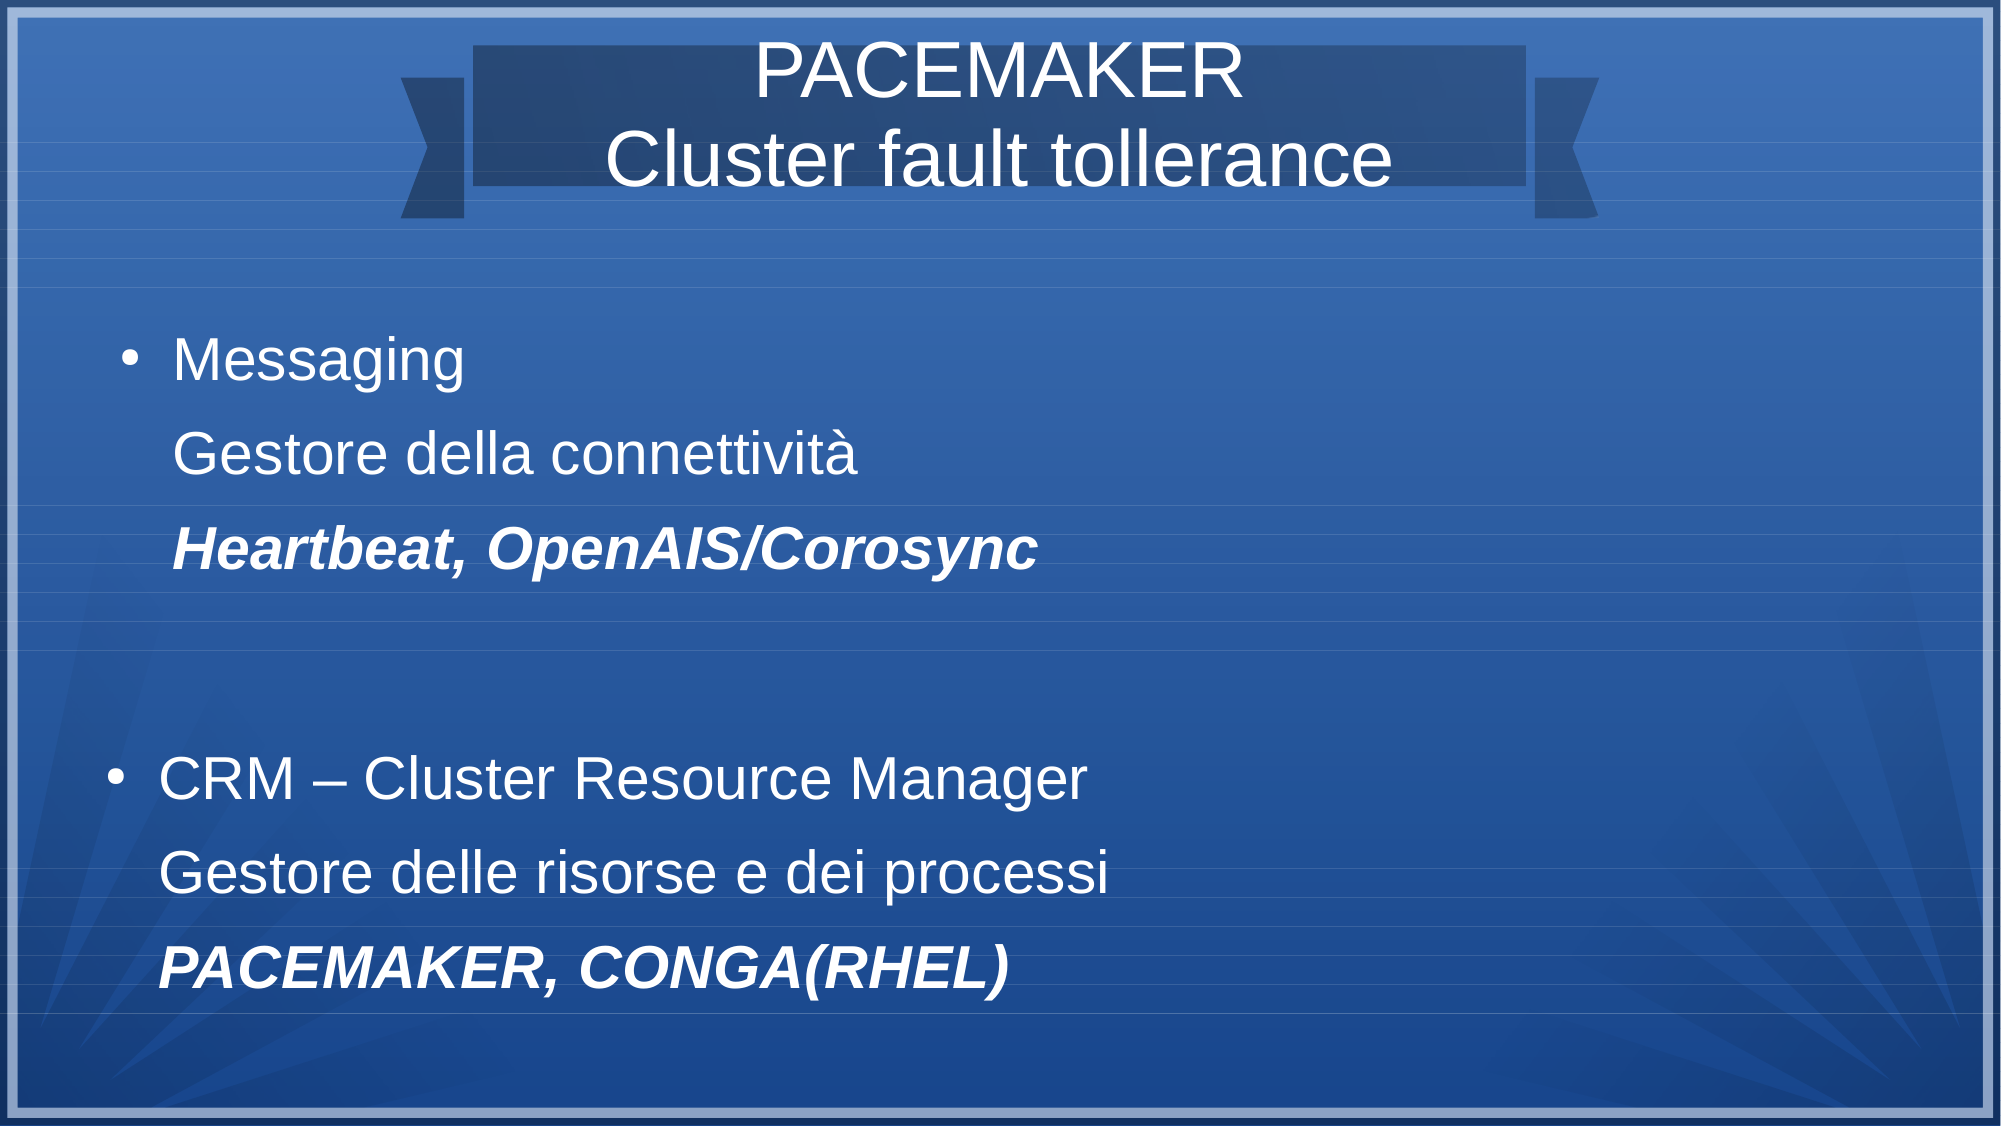

# PACEMAKER Cluster fault tollerance
Messaging
Gestore della connettività
Heartbeat, OpenAIS/Corosync
CRM – Cluster Resource Manager
Gestore delle risorse e dei processi
PACEMAKER, CONGA(RHEL)